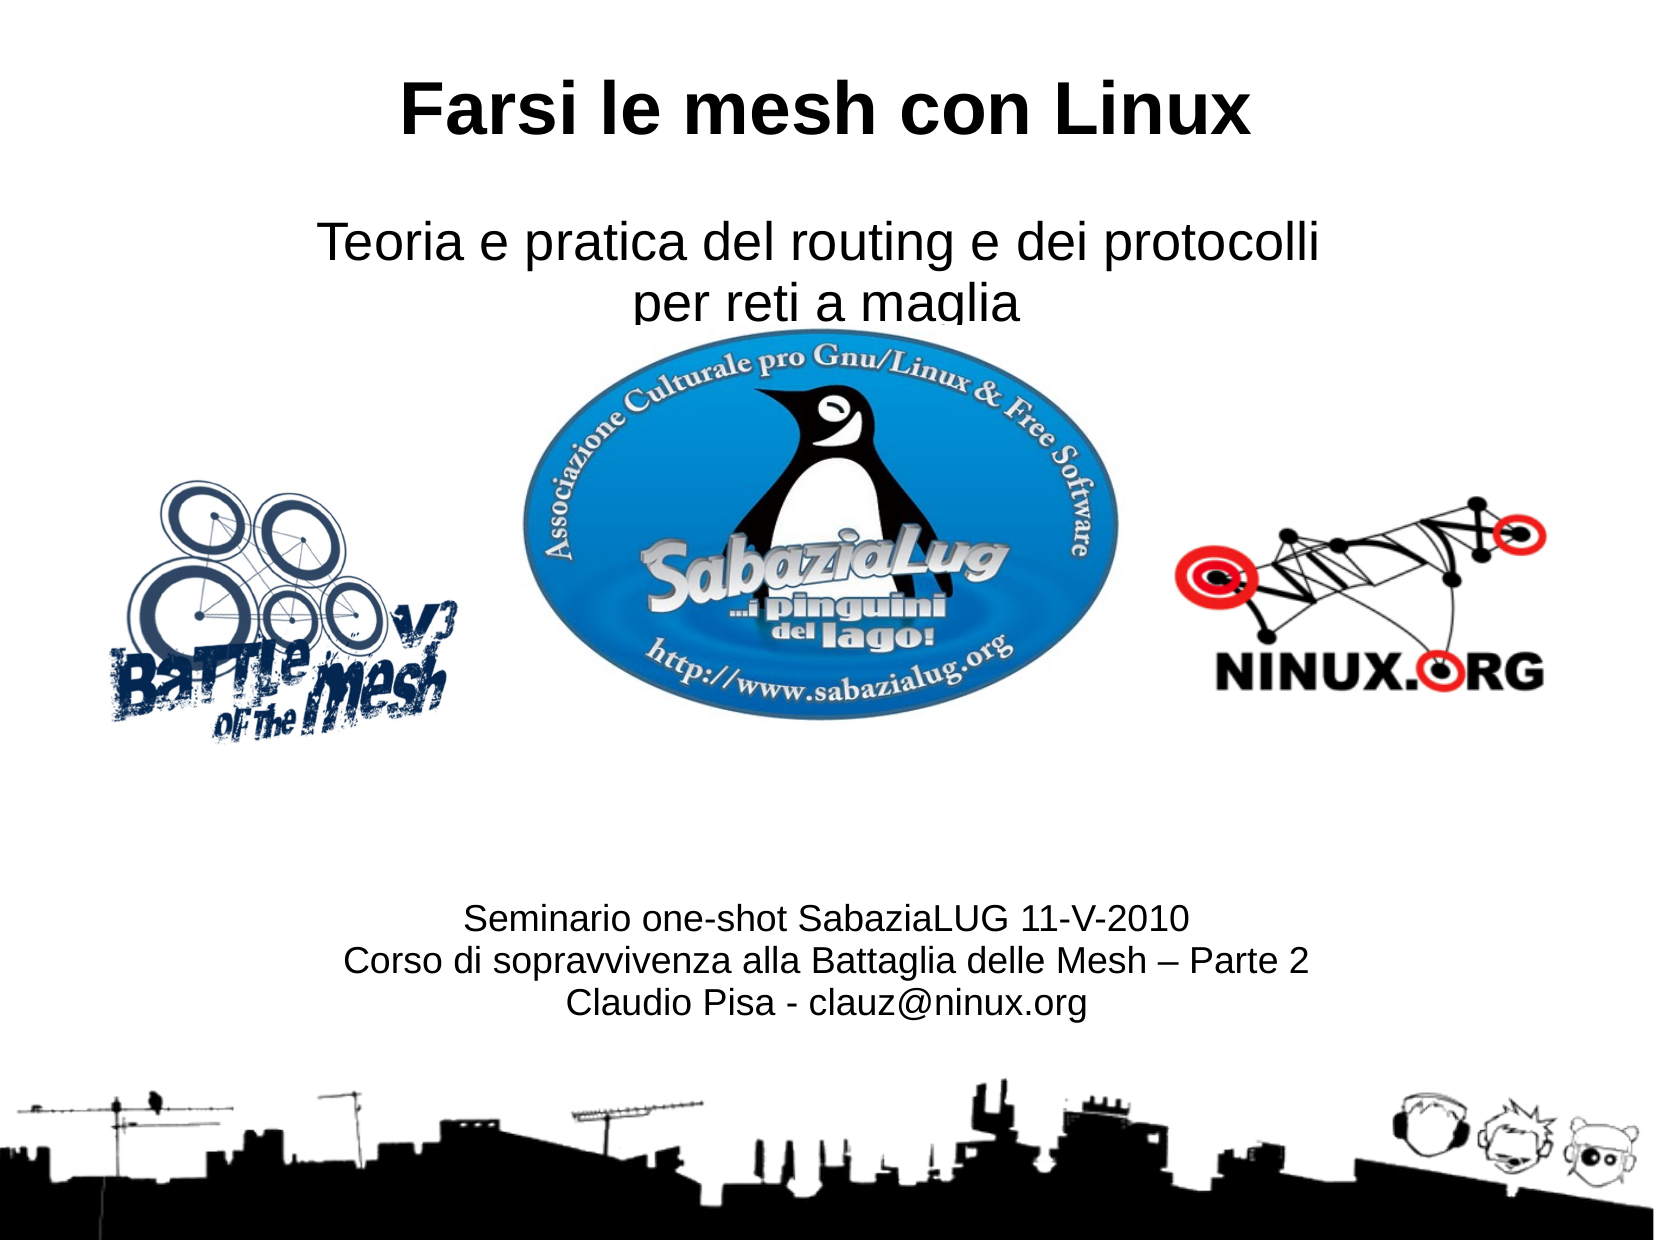

# Farsi le mesh con Linux
Teoria e pratica del routing e dei protocolli
per reti a maglia
Seminario one-shot SabaziaLUG 11-V-2010
Corso di sopravvivenza alla Battaglia delle Mesh – Parte 2
Claudio Pisa - clauz@ninux.org